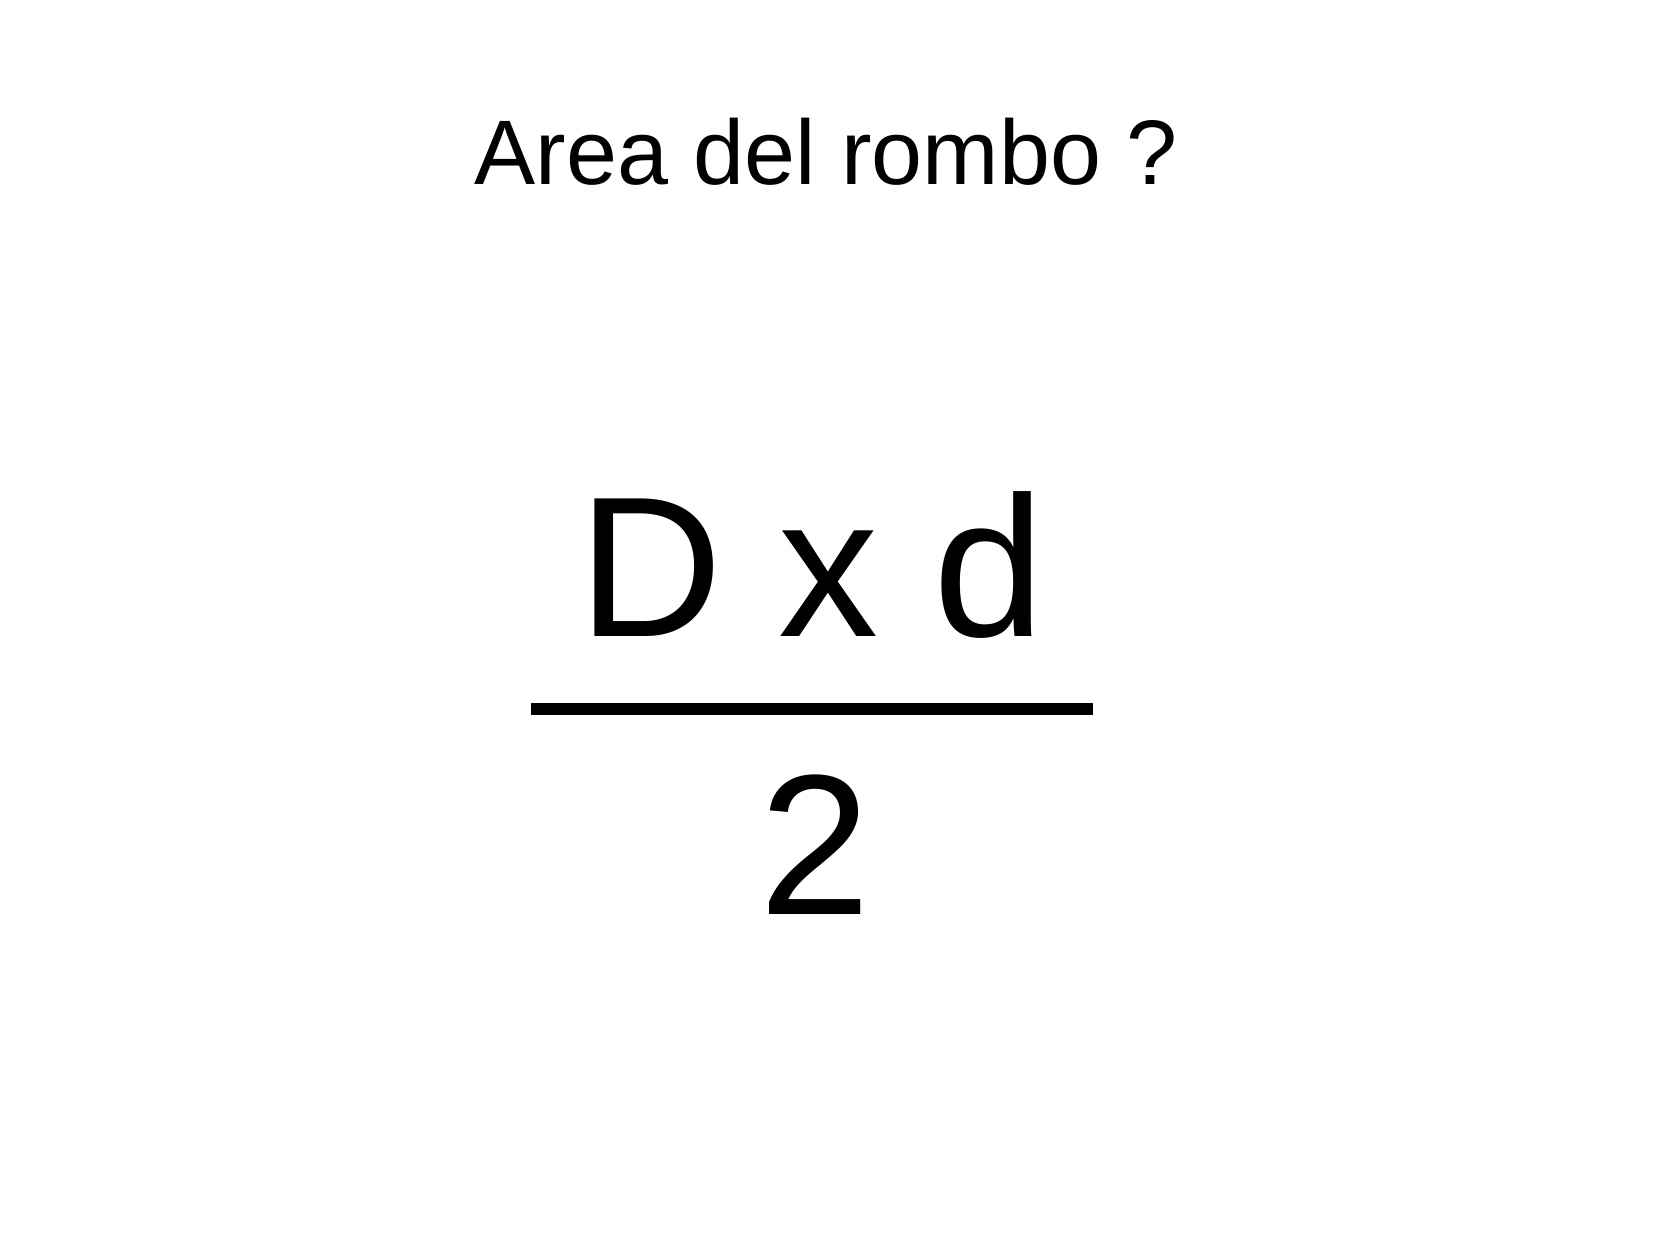

# Area del rombo ?
D x d
2